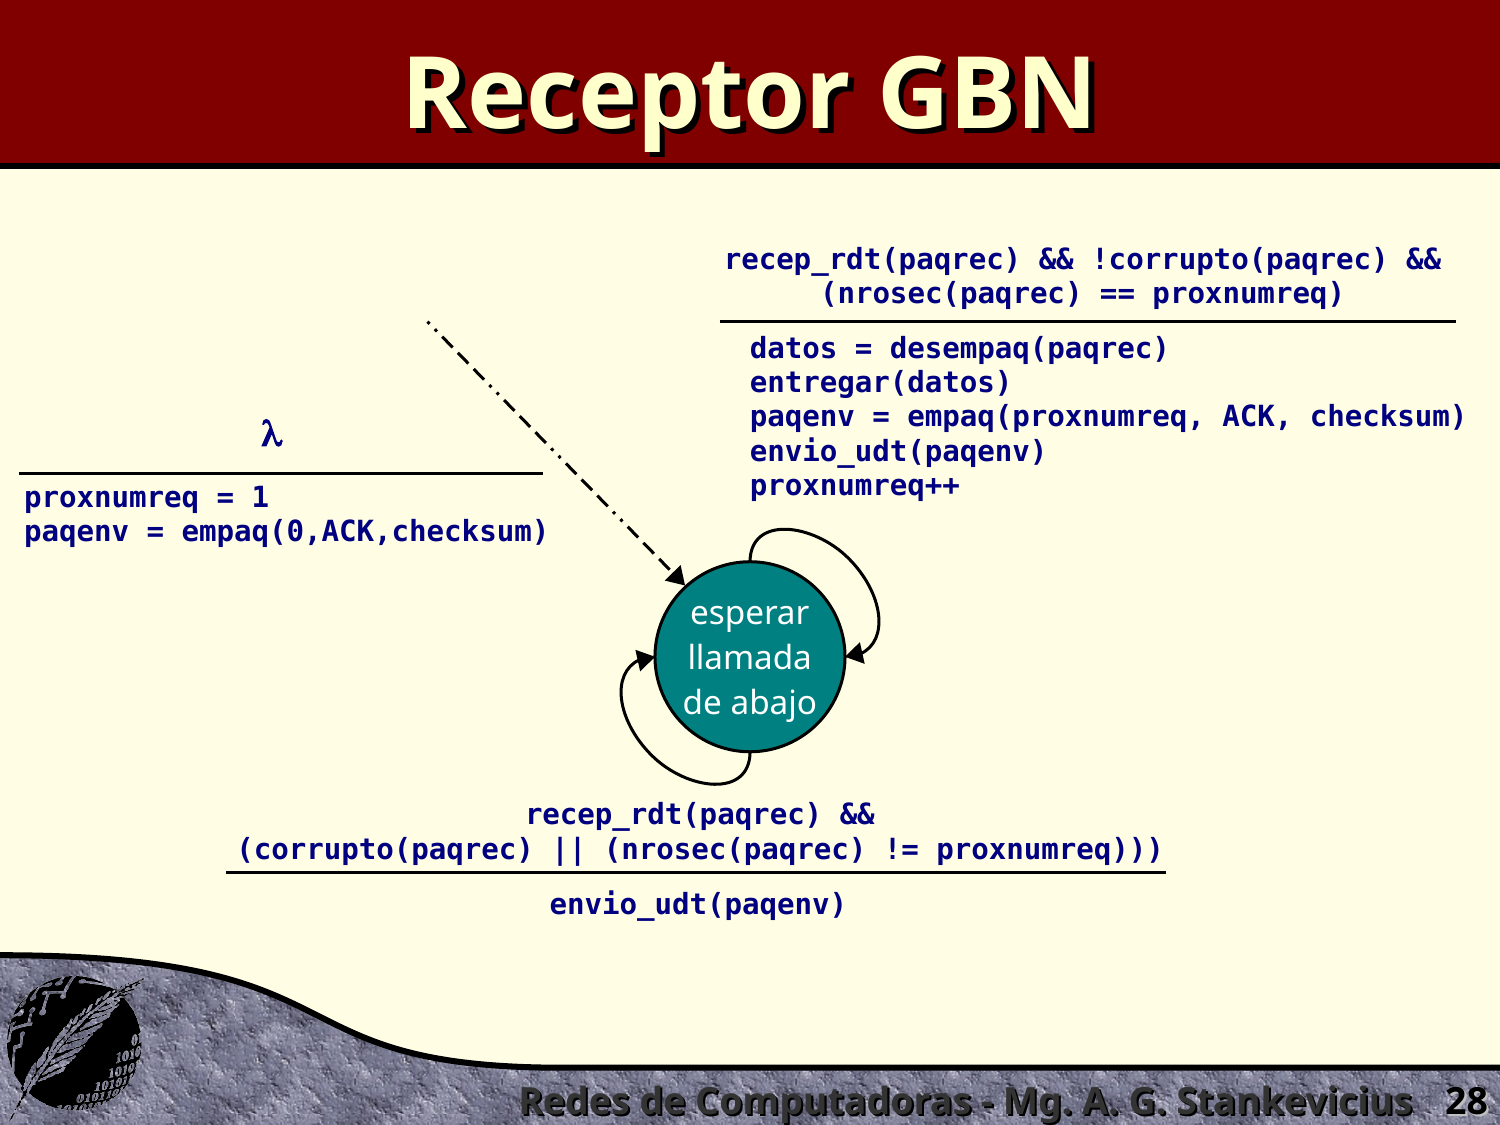

# Receptor GBN
recep_rdt(paqrec) && !corrupto(paqrec) &&
(nrosec(paqrec) == proxnumreq)
datos = desempaq(paqrec)
entregar(datos)
paqenv = empaq(proxnumreq, ACK, checksum)
envio_udt(paqenv)
proxnumreq++

proxnumreq = 1
paqenv = empaq(0,ACK,checksum)
esperar
llamada
de abajo
recep_rdt(paqrec) &&
(corrupto(paqrec) || (nrosec(paqrec) != proxnumreq)))
envio_udt(paqenv)
28